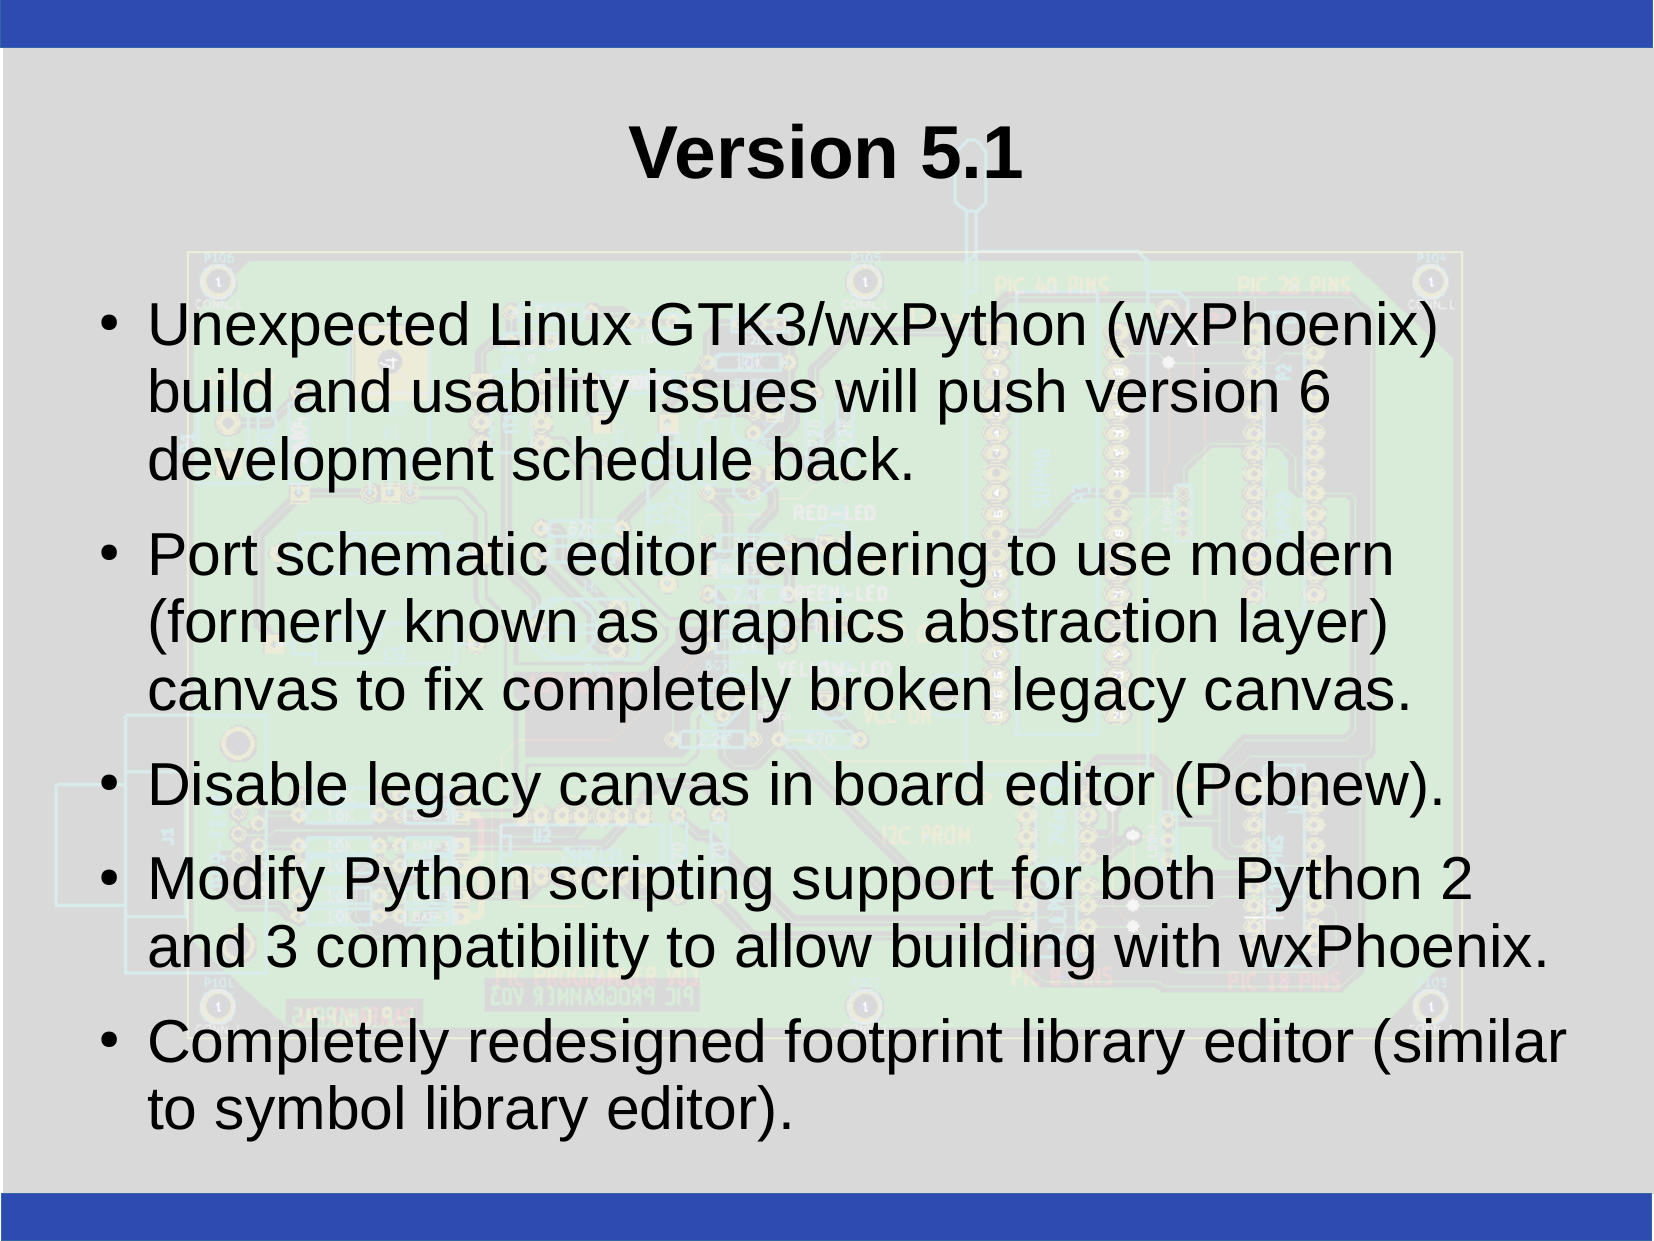

# Version 5.1
Unexpected Linux GTK3/wxPython (wxPhoenix) build and usability issues will push version 6 development schedule back.
Port schematic editor rendering to use modern (formerly known as graphics abstraction layer) canvas to fix completely broken legacy canvas.
Disable legacy canvas in board editor (Pcbnew).
Modify Python scripting support for both Python 2 and 3 compatibility to allow building with wxPhoenix.
Completely redesigned footprint library editor (similar to symbol library editor).